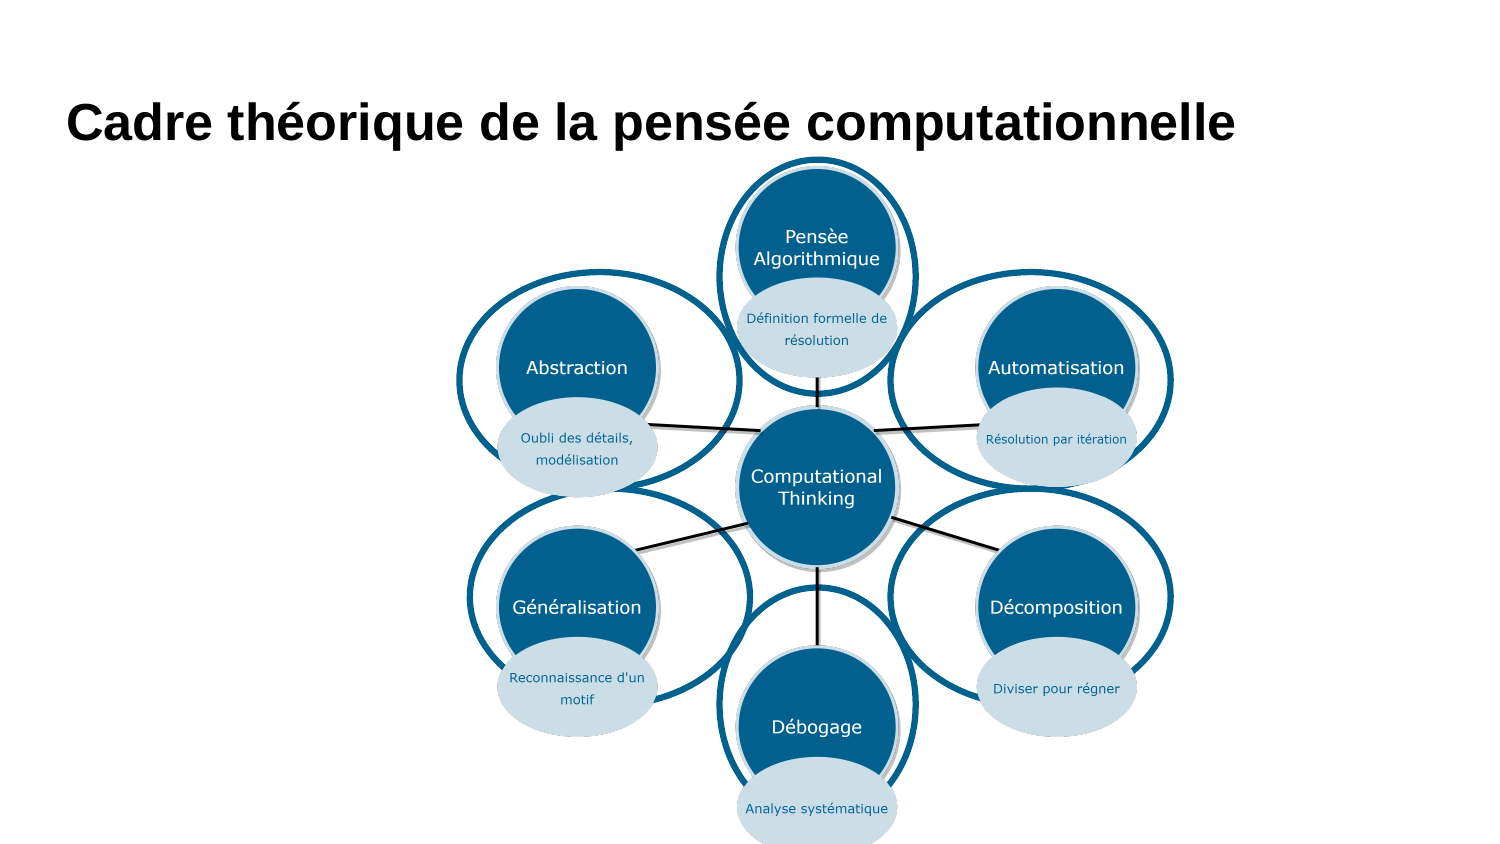

# Cadre théorique de la pensée computationnelle